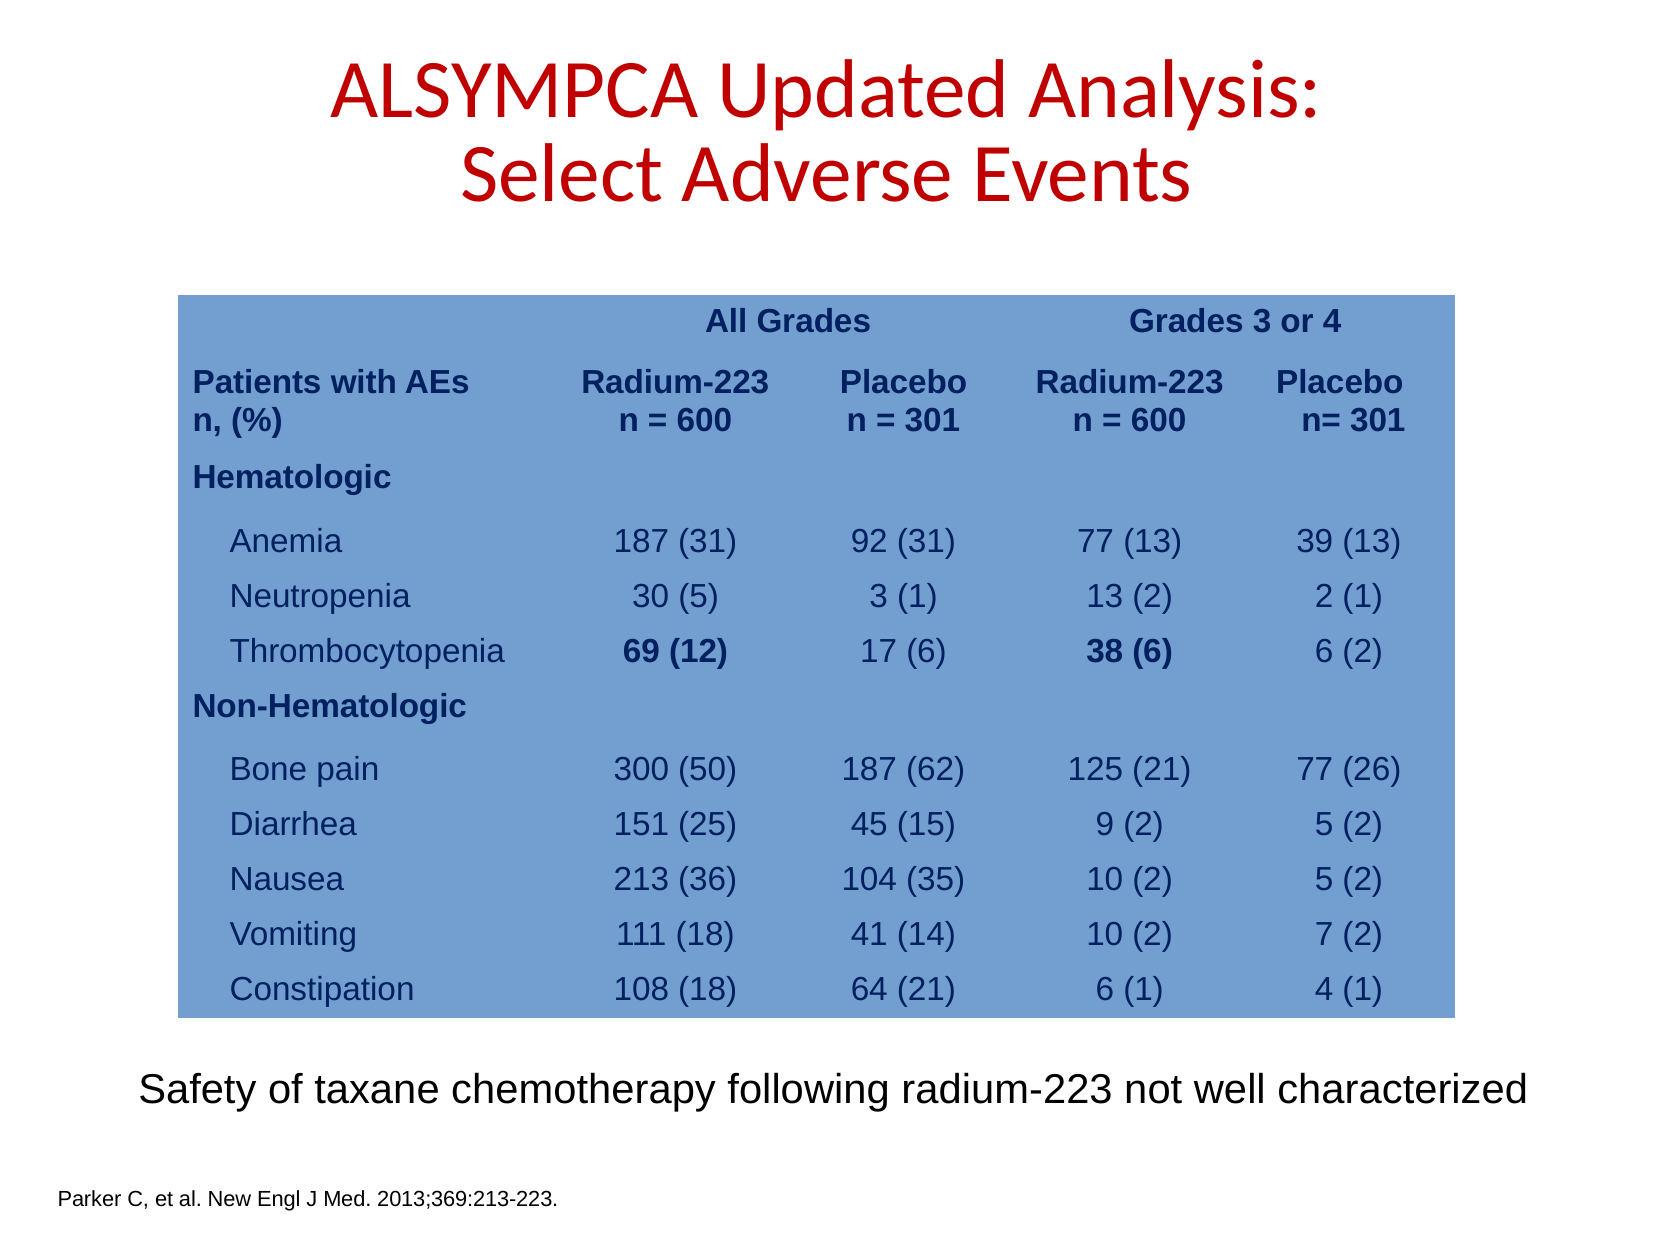

ALSYMPCA Updated Analysis:
Select Adverse Events
| | All Grades | | Grades 3 or 4 | |
| --- | --- | --- | --- | --- |
| Patients with AEs n, (%) | Radium-223 n = 600 | Placebo n = 301 | Radium-223 n = 600 | Placebo n= 301 |
| Hematologic | | | | |
| Anemia | 187 (31) | 92 (31) | 77 (13) | 39 (13) |
| Neutropenia | 30 (5) | 3 (1) | 13 (2) | 2 (1) |
| Thrombocytopenia | 69 (12) | 17 (6) | 38 (6) | 6 (2) |
| Non-Hematologic | | | | |
| Bone pain | 300 (50) | 187 (62) | 125 (21) | 77 (26) |
| Diarrhea | 151 (25) | 45 (15) | 9 (2) | 5 (2) |
| Nausea | 213 (36) | 104 (35) | 10 (2) | 5 (2) |
| Vomiting | 111 (18) | 41 (14) | 10 (2) | 7 (2) |
| Constipation | 108 (18) | 64 (21) | 6 (1) | 4 (1) |
Safety of taxane chemotherapy following radium-223 not well characterized
Parker C, et al. New Engl J Med. 2013;369:213-223.